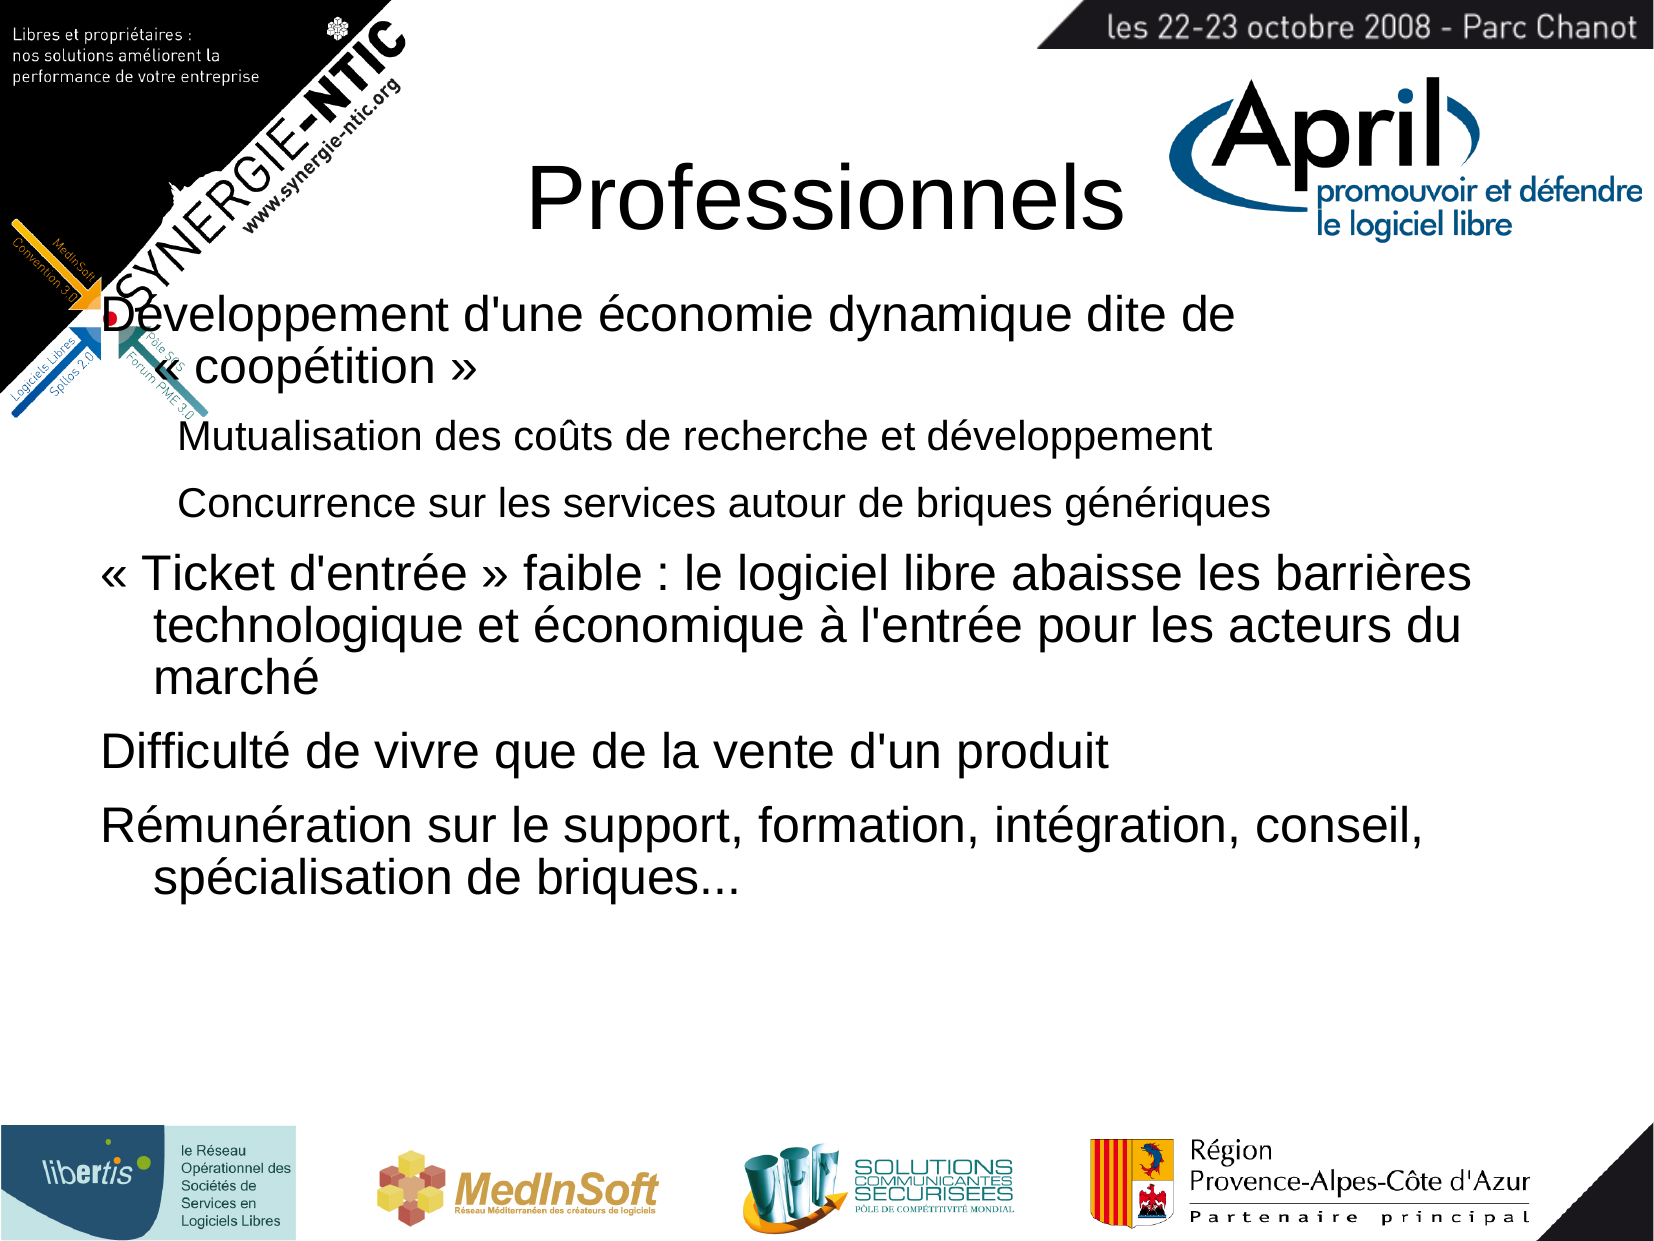

# Professionnels
Développement d'une économie dynamique dite de « coopétition »
Mutualisation des coûts de recherche et développement
Concurrence sur les services autour de briques génériques
« Ticket d'entrée » faible : le logiciel libre abaisse les barrières technologique et économique à l'entrée pour les acteurs du marché
Difficulté de vivre que de la vente d'un produit
Rémunération sur le support, formation, intégration, conseil, spécialisation de briques...